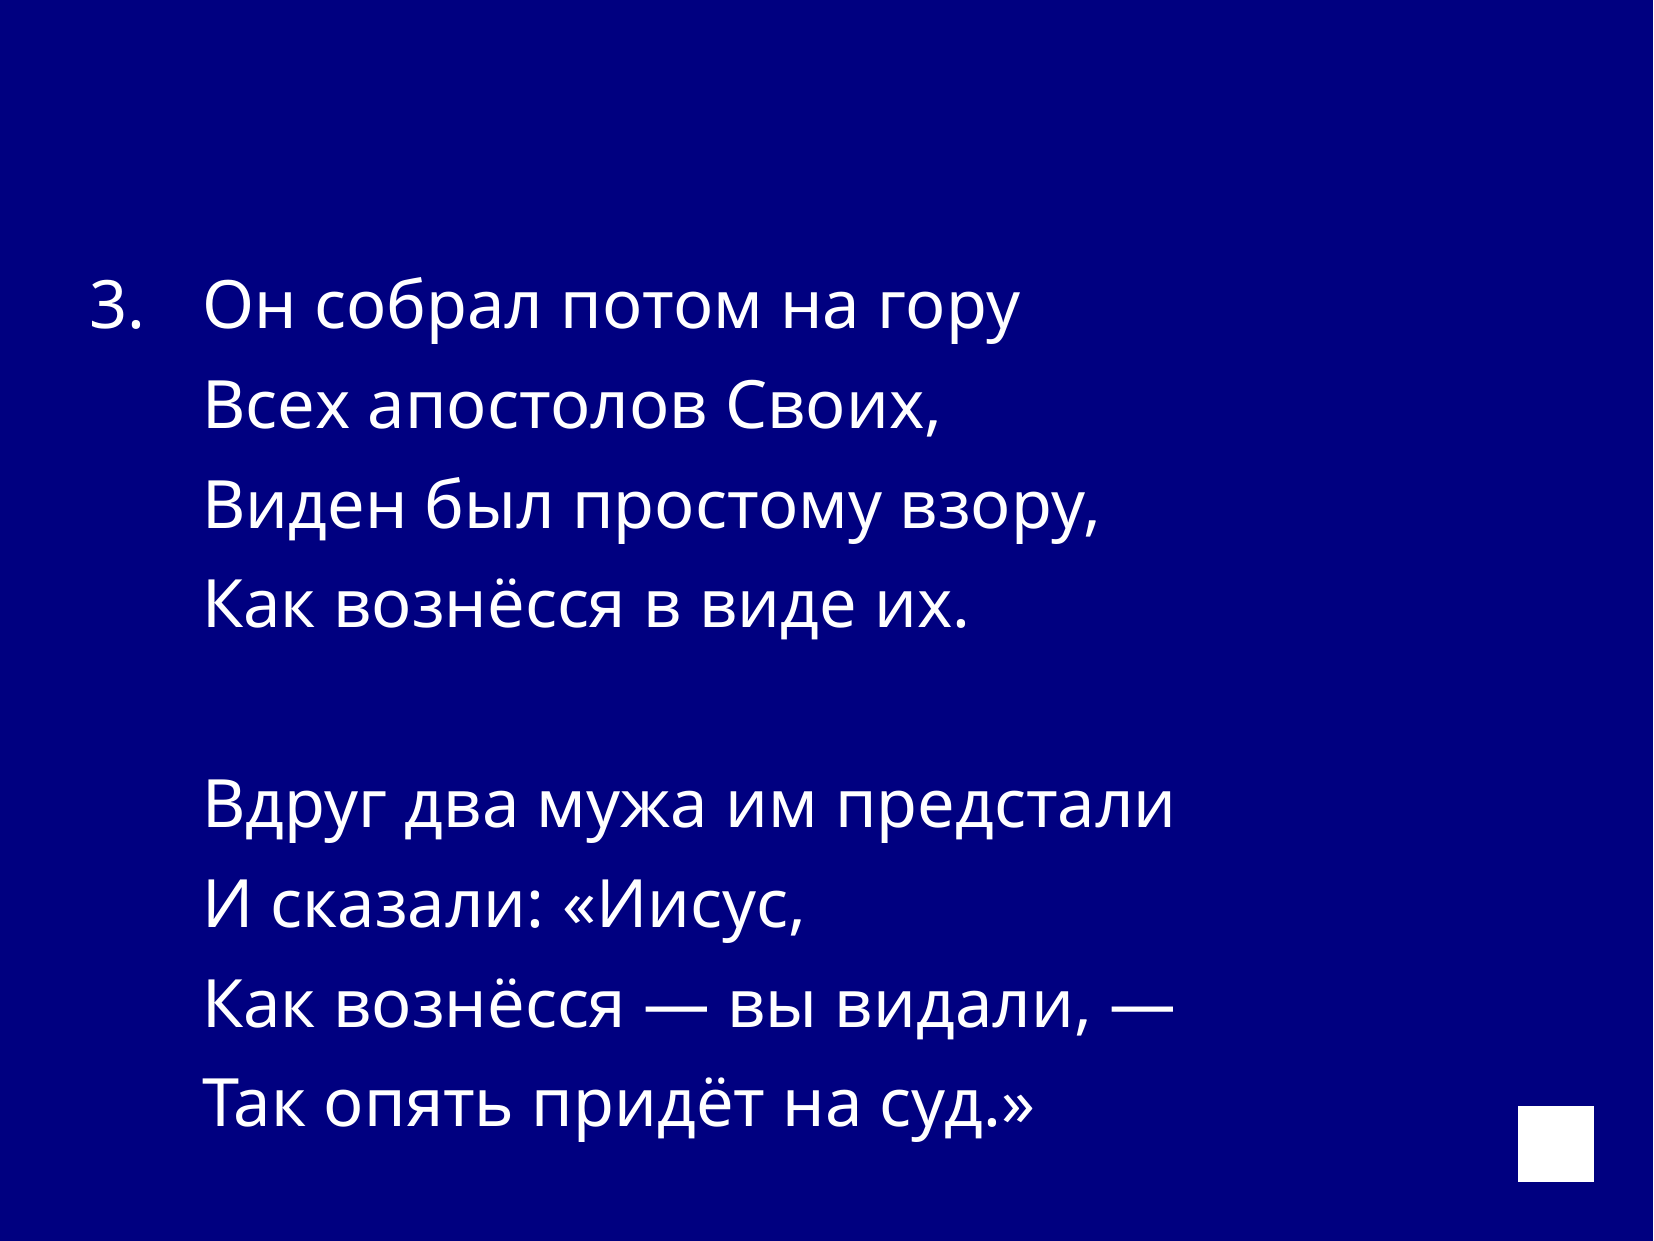

3.	Он собрал потом на гору
	Всех апостолов Своих,
	Виден был простому взору,
	Как вознёсся в виде их.
	Вдруг два мужа им предстали
	И сказали: «Иисус,
	Как вознёсся — вы видали, —
	Так опять придёт на суд.»